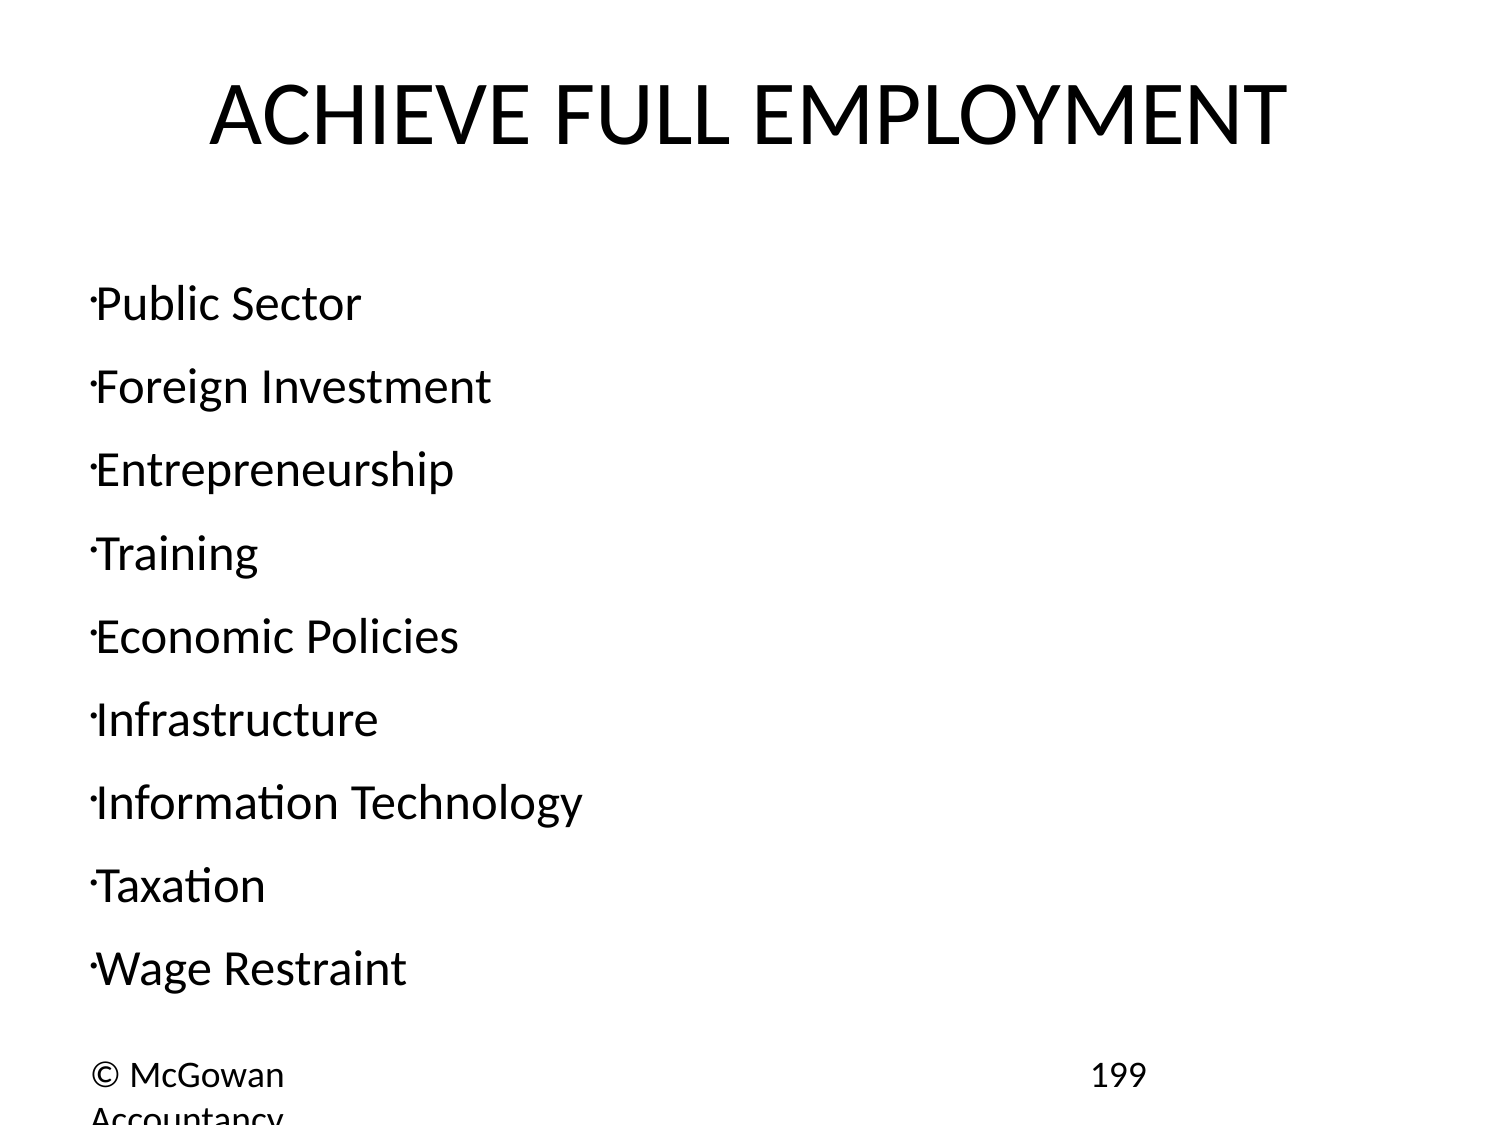

# ACHIEVE FULL EMPLOYMENT
Public Sector
Foreign Investment
Entrepreneurship
Training
Economic Policies
Infrastructure
Information Technology
Taxation
Wage Restraint
© McGowan Accountancy Services
199